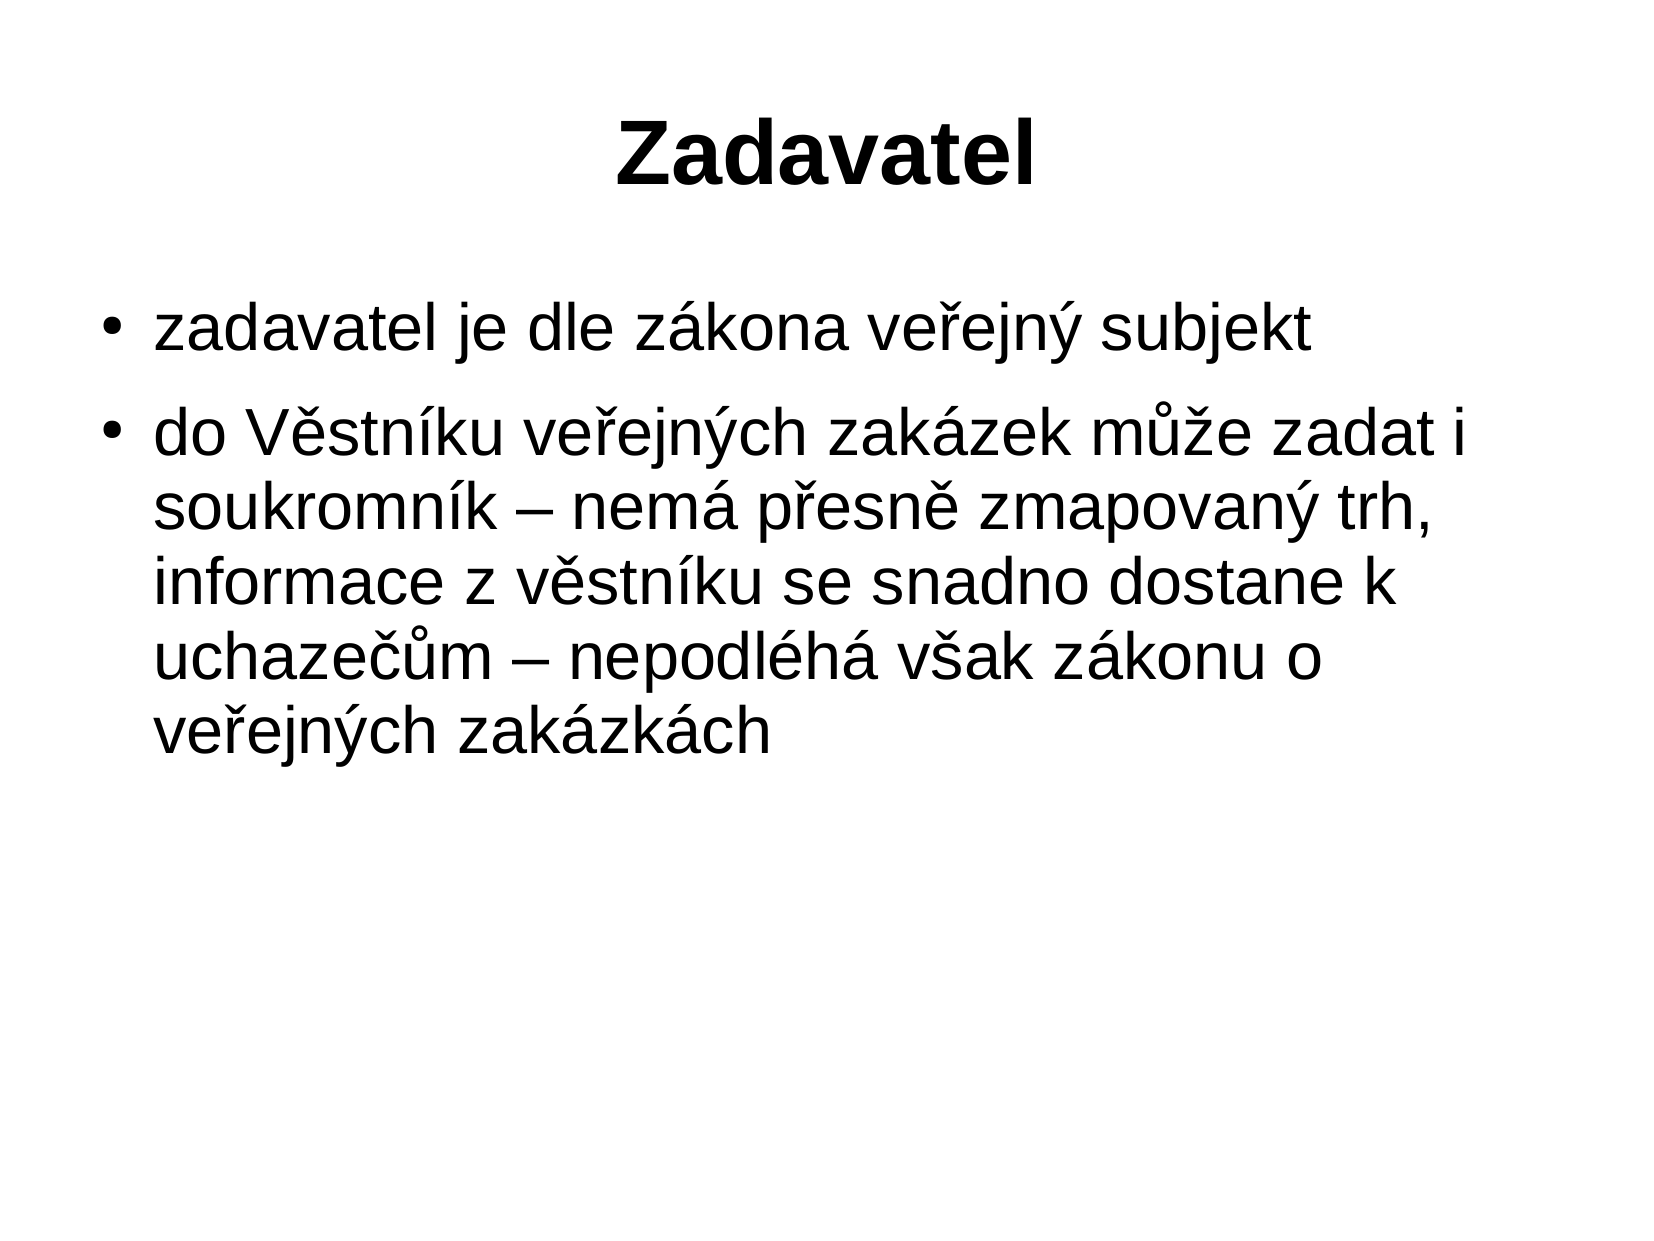

# Zadavatel
zadavatel je dle zákona veřejný subjekt
do Věstníku veřejných zakázek může zadat i soukromník – nemá přesně zmapovaný trh, informace z věstníku se snadno dostane k uchazečům – nepodléhá však zákonu o veřejných zakázkách